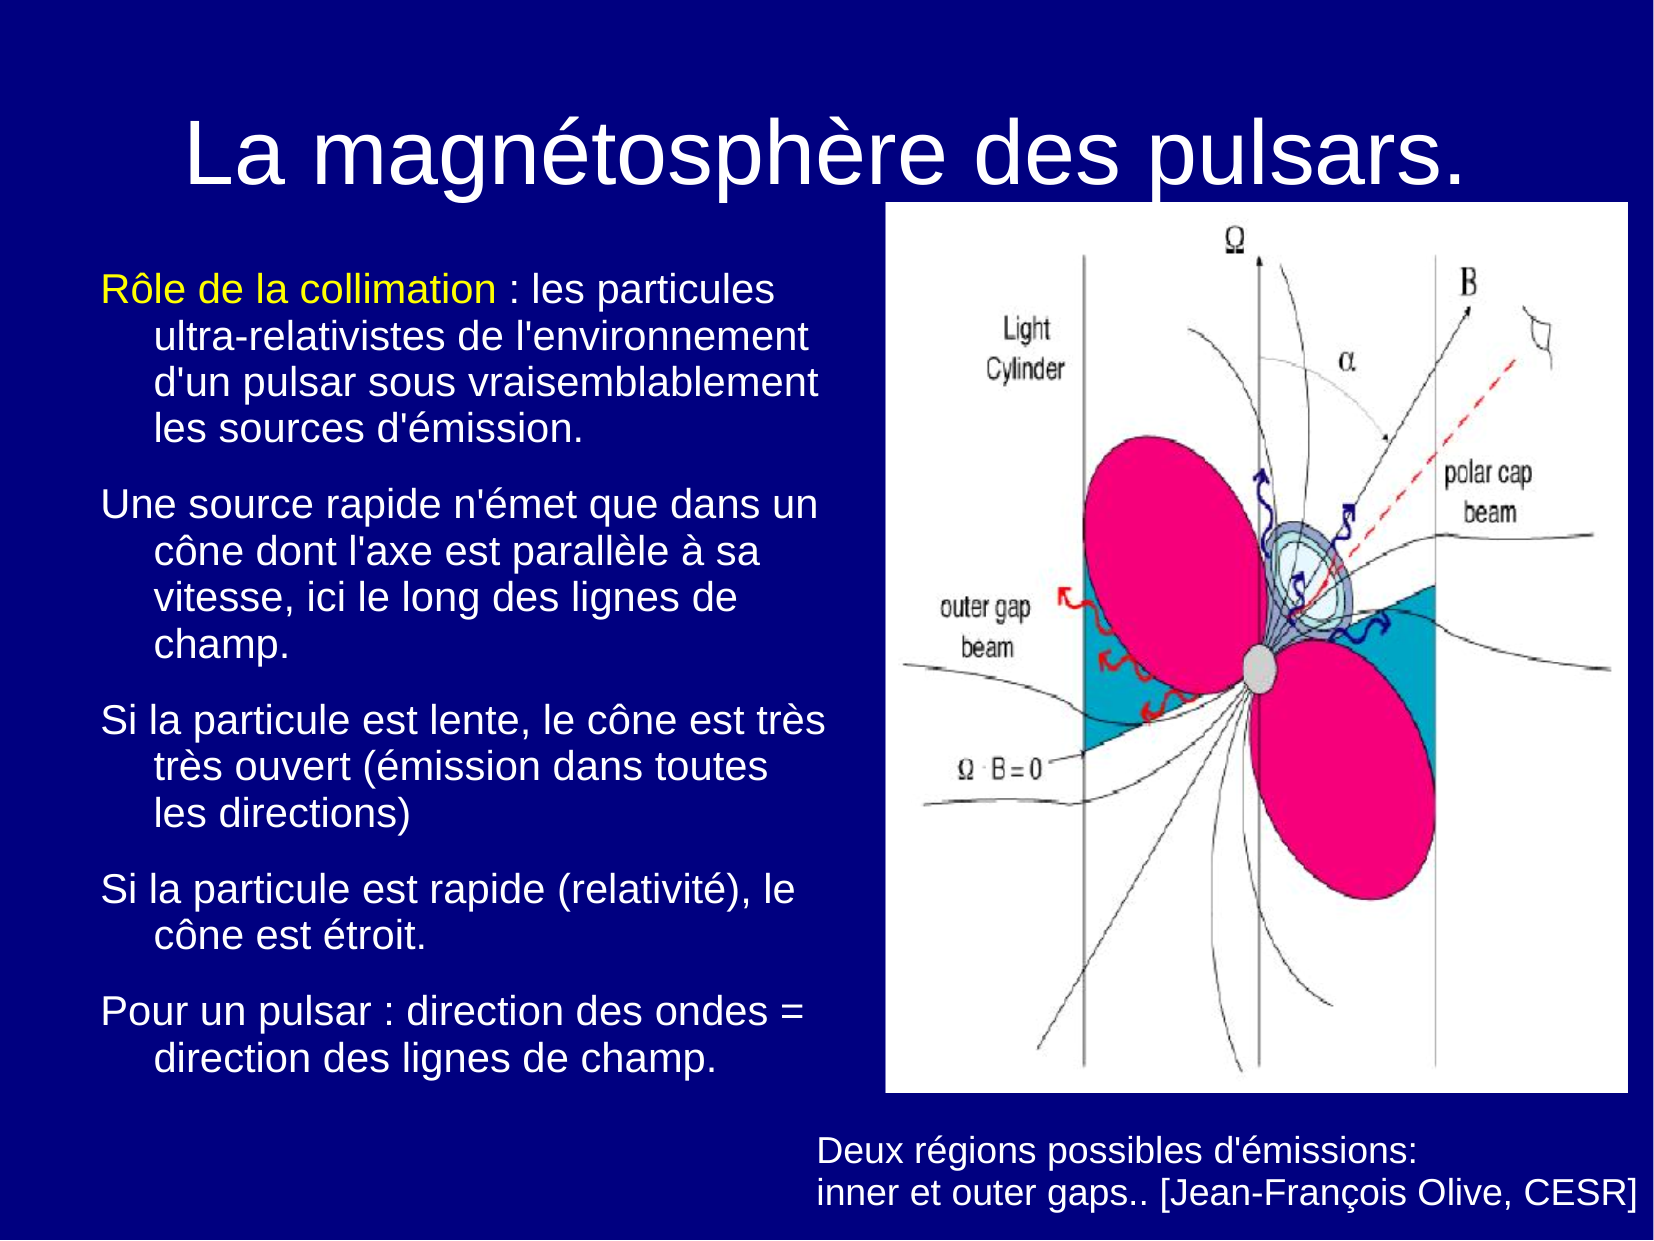

# La magnétosphère des pulsars.
Rôle de la collimation : les particules ultra-relativistes de l'environnement d'un pulsar sous vraisemblablement les sources d'émission.
Une source rapide n'émet que dans un cône dont l'axe est parallèle à sa vitesse, ici le long des lignes de champ.
Si la particule est lente, le cône est très très ouvert (émission dans toutes les directions)
Si la particule est rapide (relativité), le cône est étroit.
Pour un pulsar : direction des ondes = direction des lignes de champ.
Deux régions possibles d'émissions:
inner et outer gaps.. [Jean-François Olive, CESR]